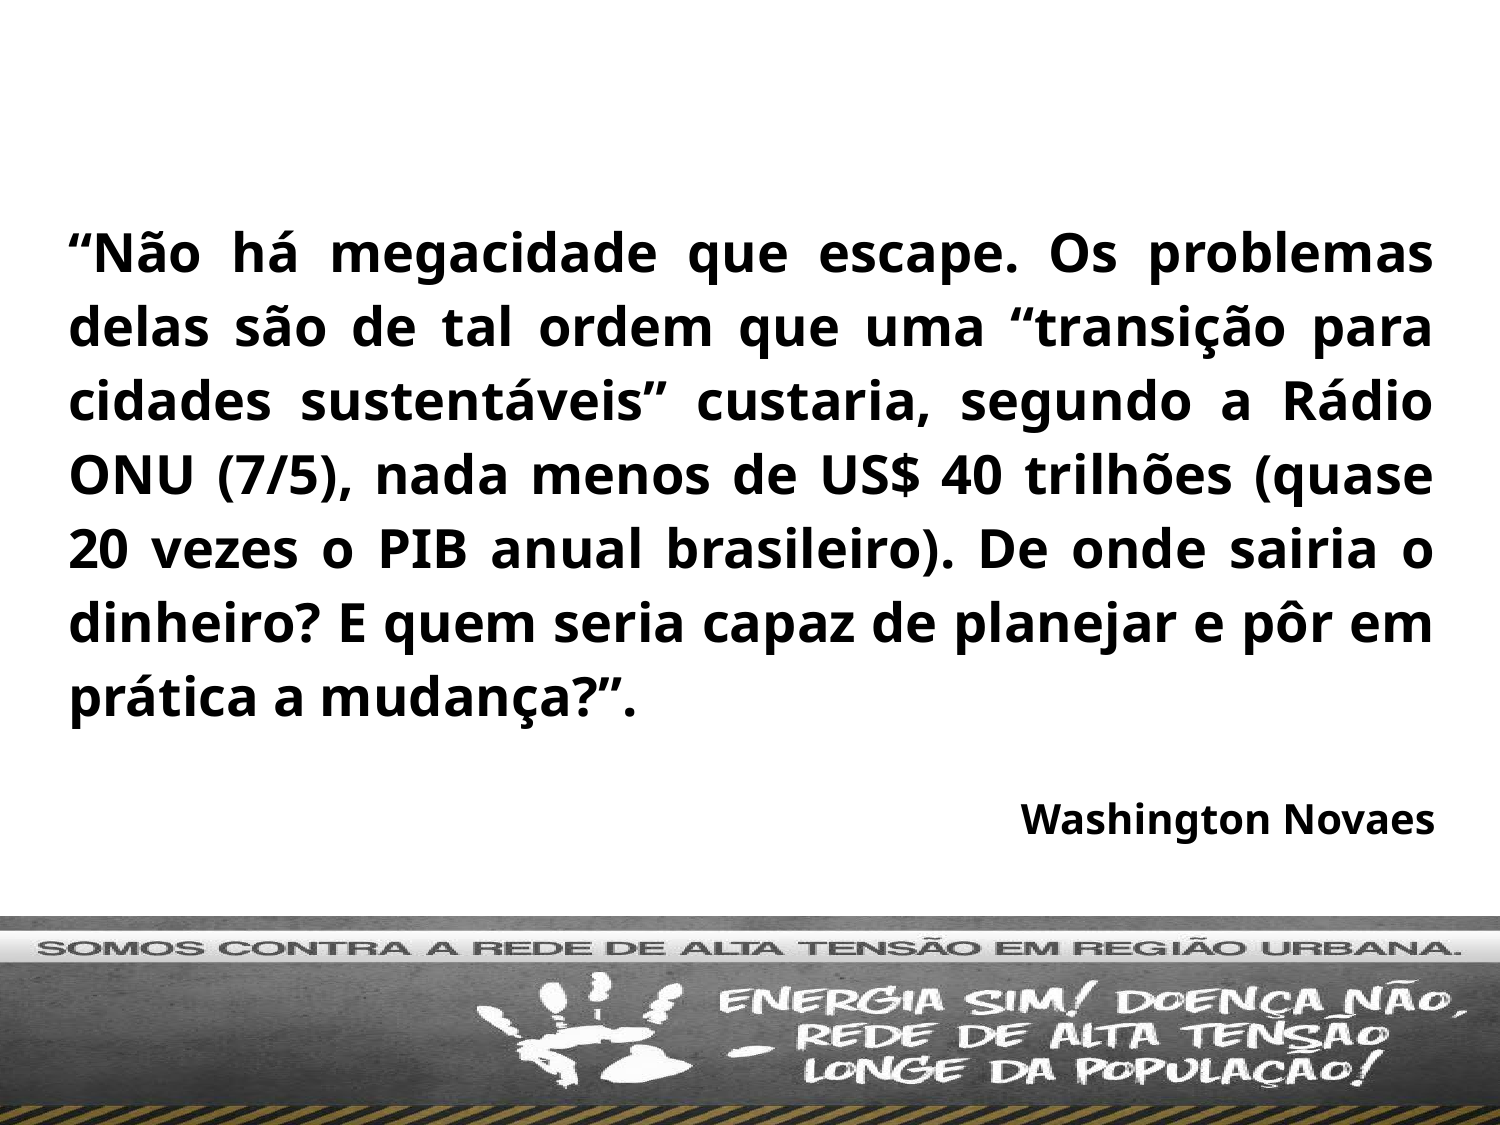

“Não há megacidade que escape. Os problemas delas são de tal ordem que uma “transição para cidades sustentáveis” custaria, segundo a Rádio ONU (7/5), nada menos de US$ 40 trilhões (quase 20 vezes o PIB anual brasileiro). De onde sairia o dinheiro? E quem seria capaz de planejar e pôr em prática a mudança?”.
Washington Novaes